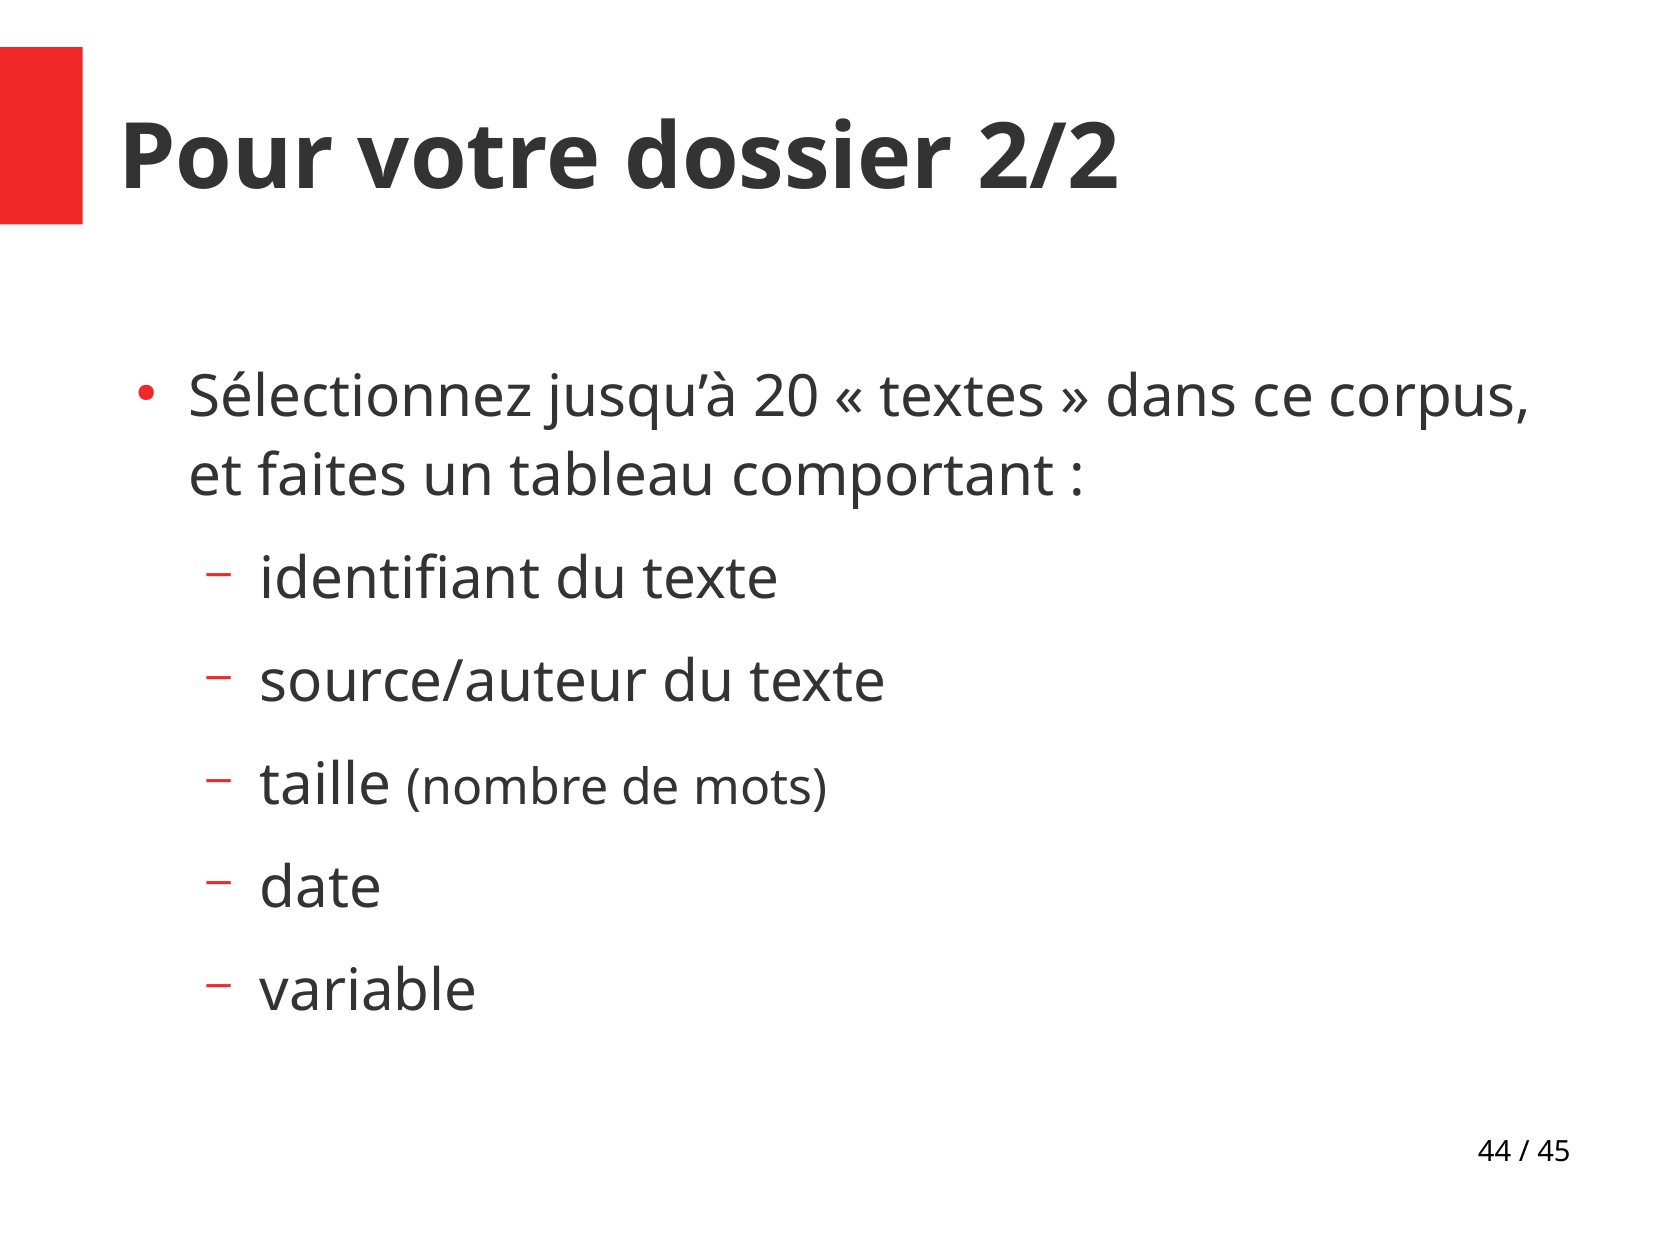

# Pour votre dossier 2/2
Sélectionnez jusqu’à 20 « textes » dans ce corpus, et faites un tableau comportant :
identifiant du texte
source/auteur du texte
taille (nombre de mots)
date
variable
44